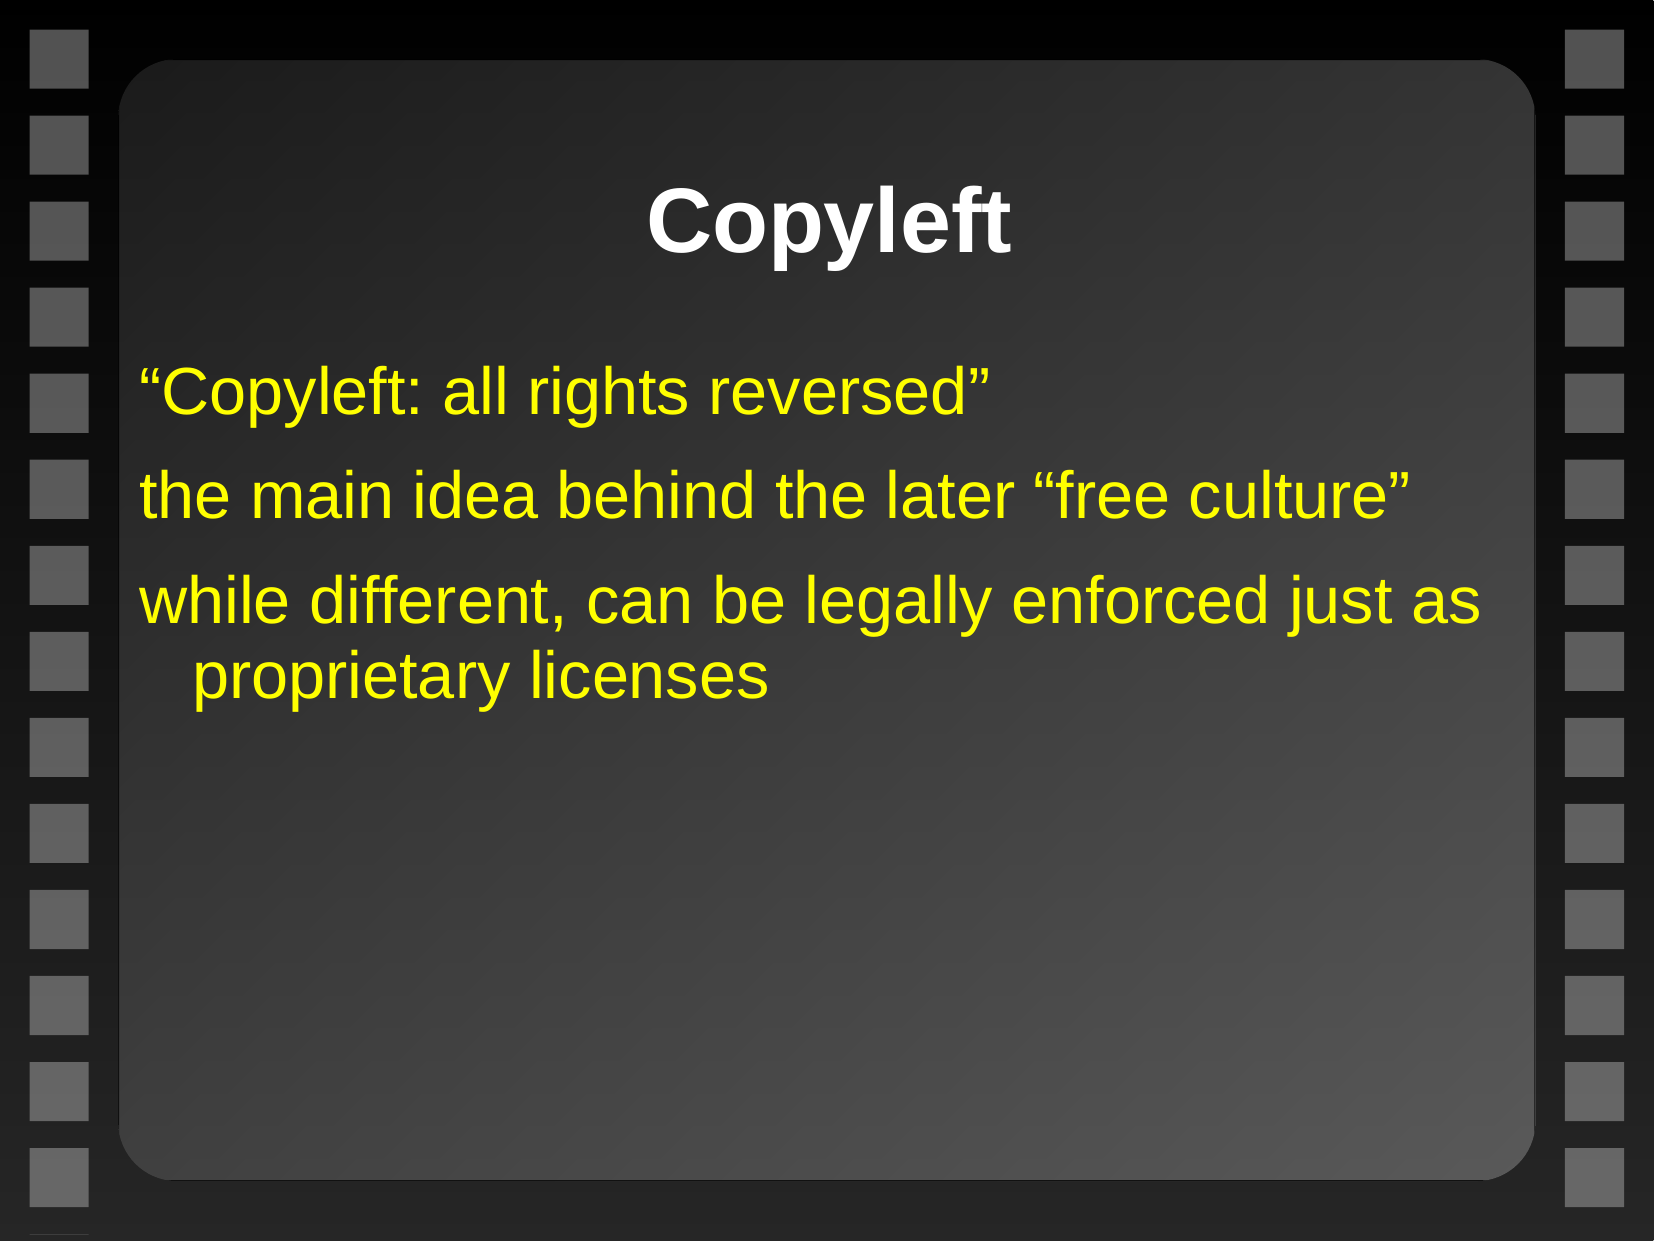

# Copyleft
“Copyleft: all rights reversed”
the main idea behind the later “free culture”
while different, can be legally enforced just as proprietary licenses